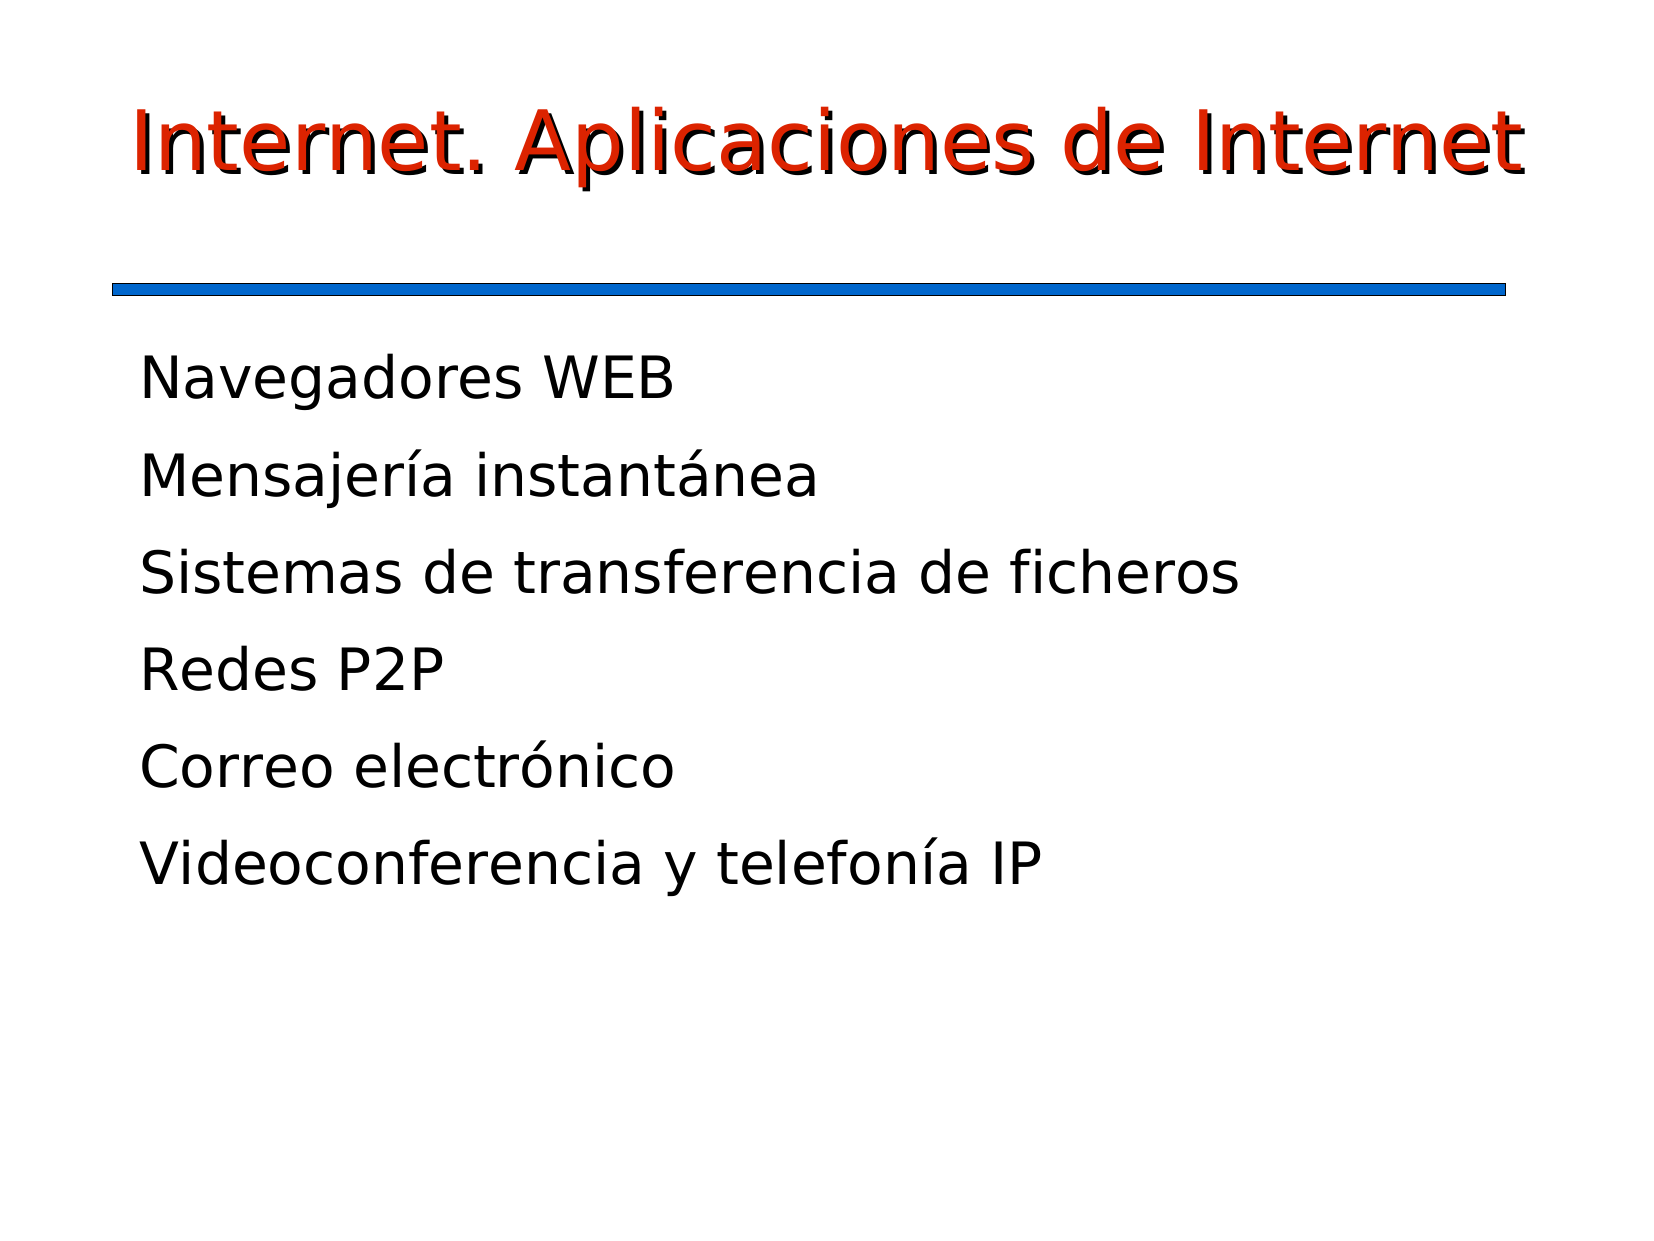

# Internet. Aplicaciones de Internet
Navegadores WEB
Mensajería instantánea
Sistemas de transferencia de ficheros
Redes P2P
Correo electrónico
Videoconferencia y telefonía IP